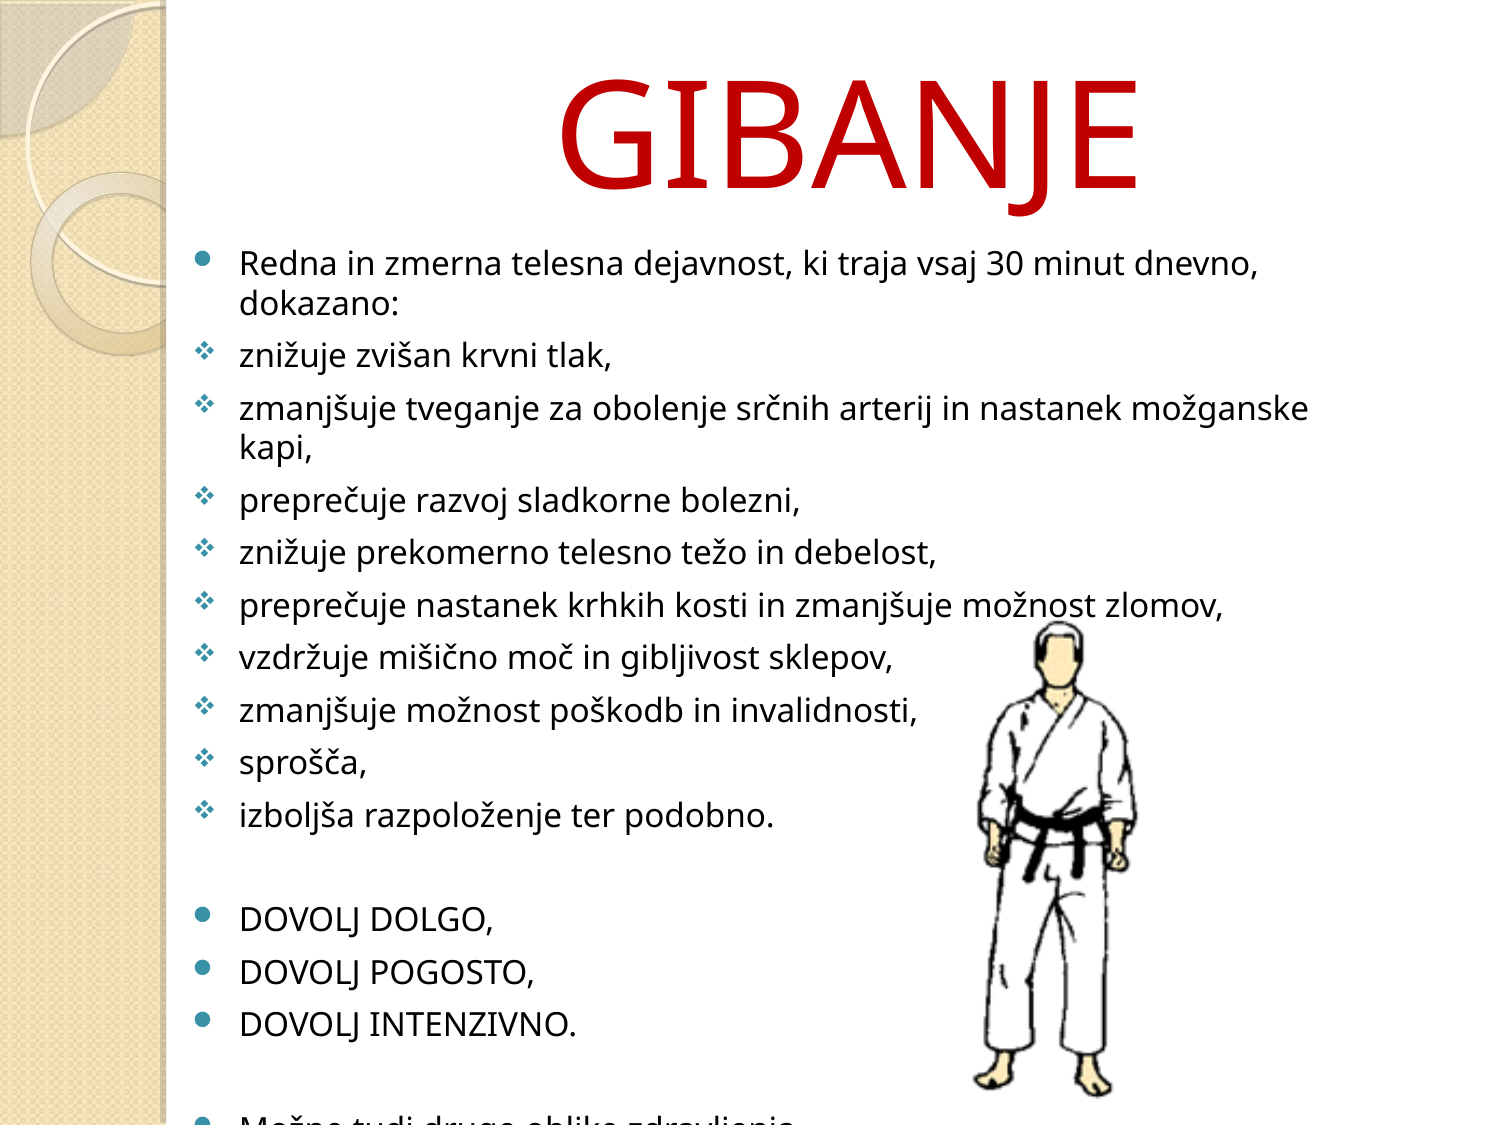

# GIBANJE
Redna in zmerna telesna dejavnost, ki traja vsaj 30 minut dnevno, dokazano:
znižuje zvišan krvni tlak,
zmanjšuje tveganje za obolenje srčnih arterij in nastanek možganske kapi,
preprečuje razvoj sladkorne bolezni,
znižuje prekomerno telesno težo in debelost,
preprečuje nastanek krhkih kosti in zmanjšuje možnost zlomov,
vzdržuje mišično moč in gibljivost sklepov,
zmanjšuje možnost poškodb in invalidnosti,
sprošča,
izboljša razpoloženje ter podobno.
DOVOLJ DOLGO,
DOVOLJ POGOSTO,
DOVOLJ INTENZIVNO.
Možne tudi druge oblike zdravljenja.